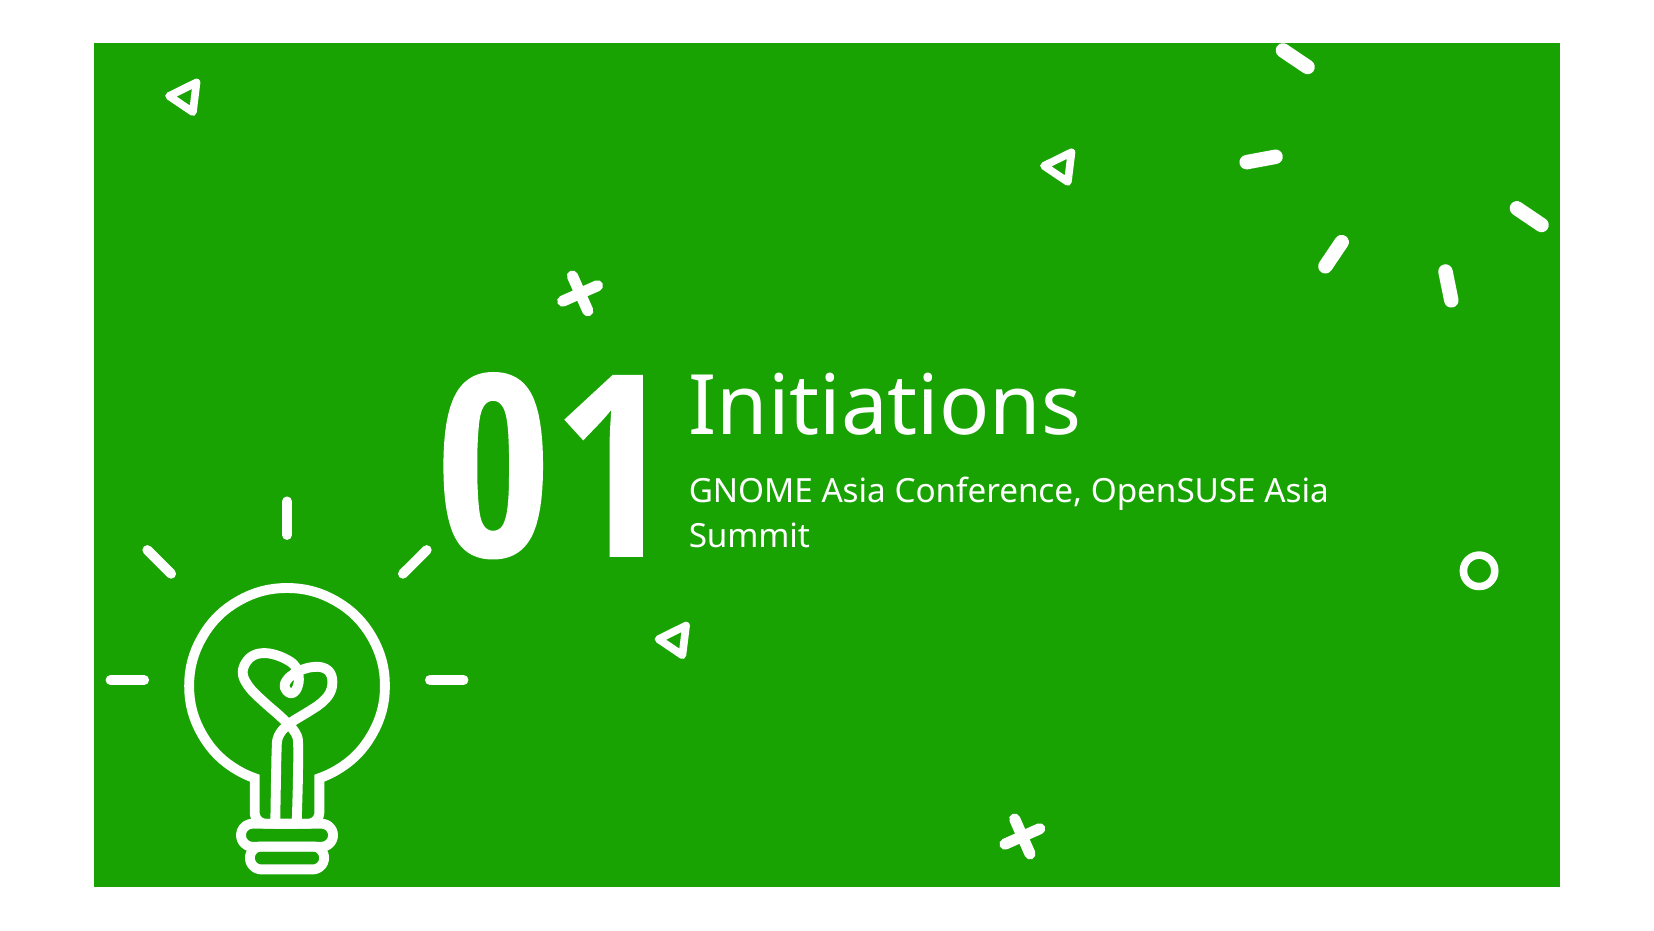

# Initiations
GNOME Asia Conference, OpenSUSE Asia Summit